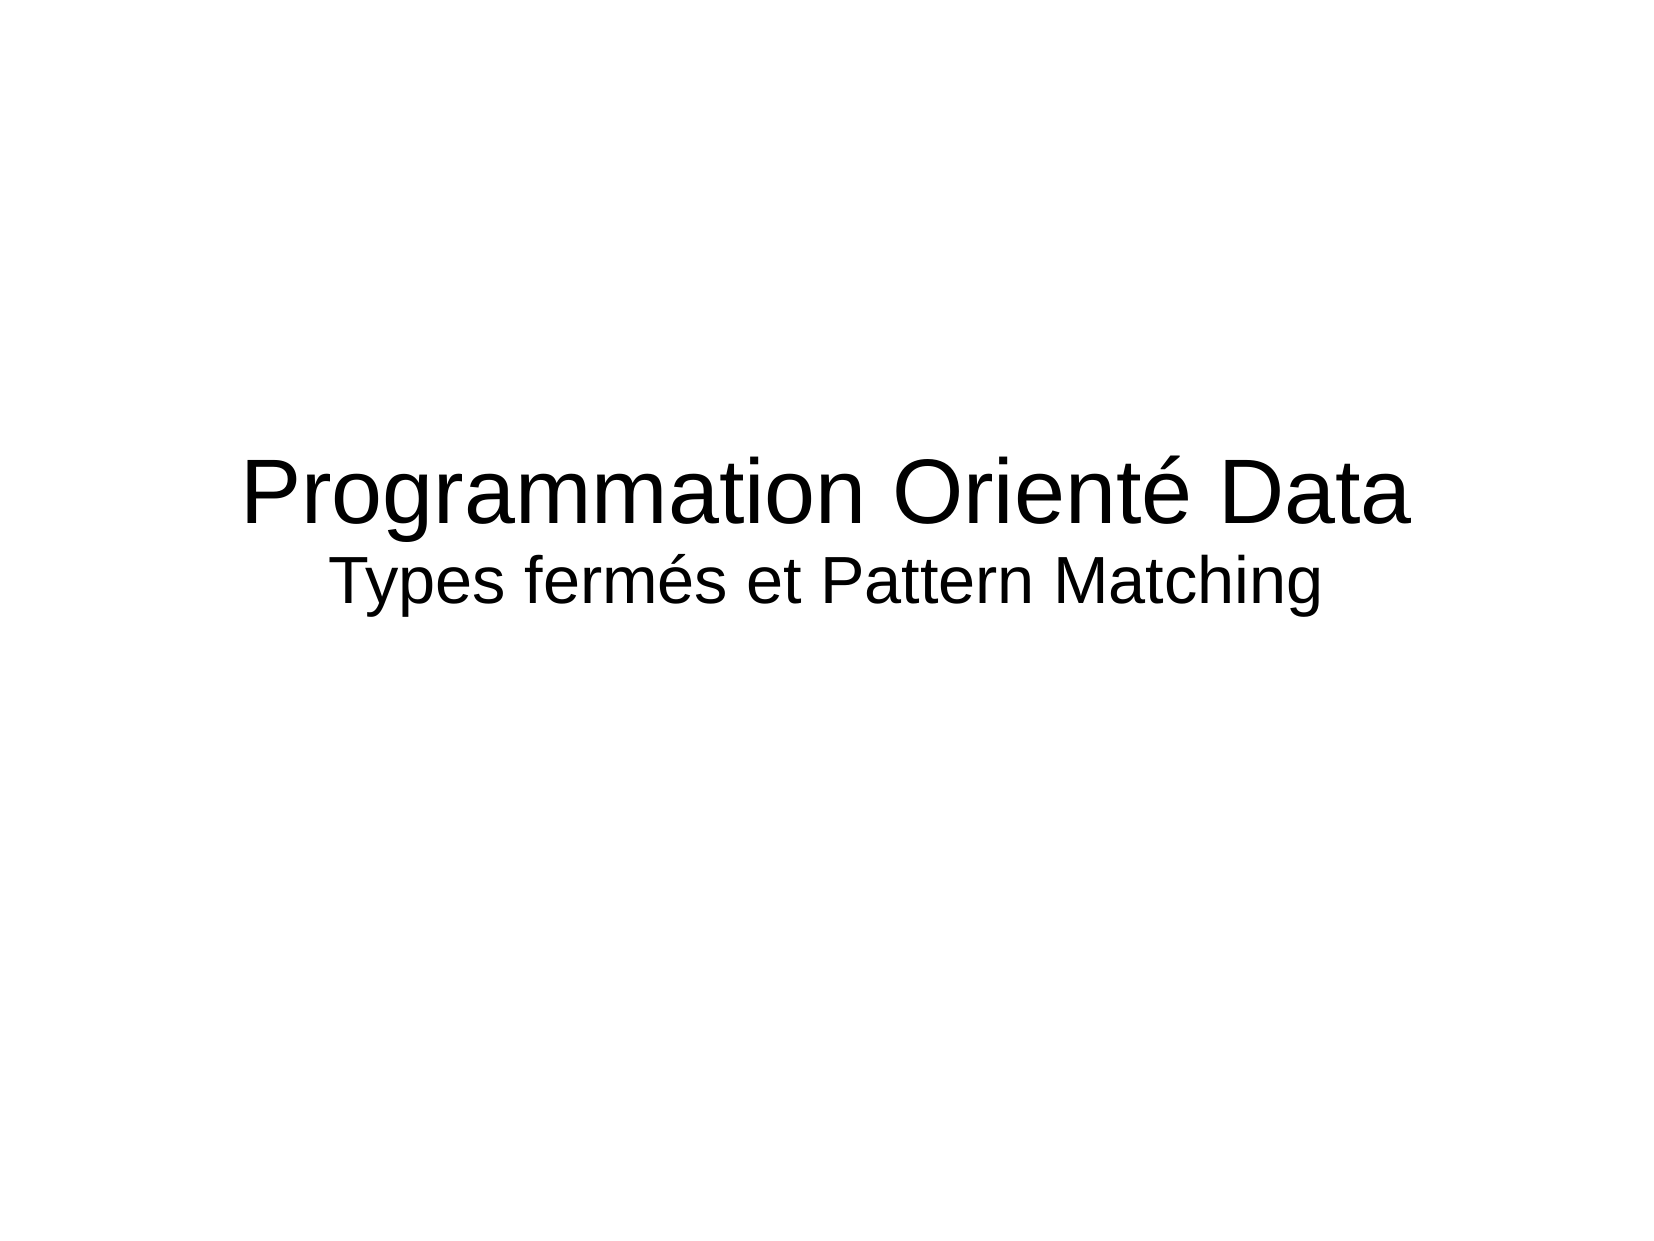

# Programmation Orienté Data Types fermés et Pattern Matching